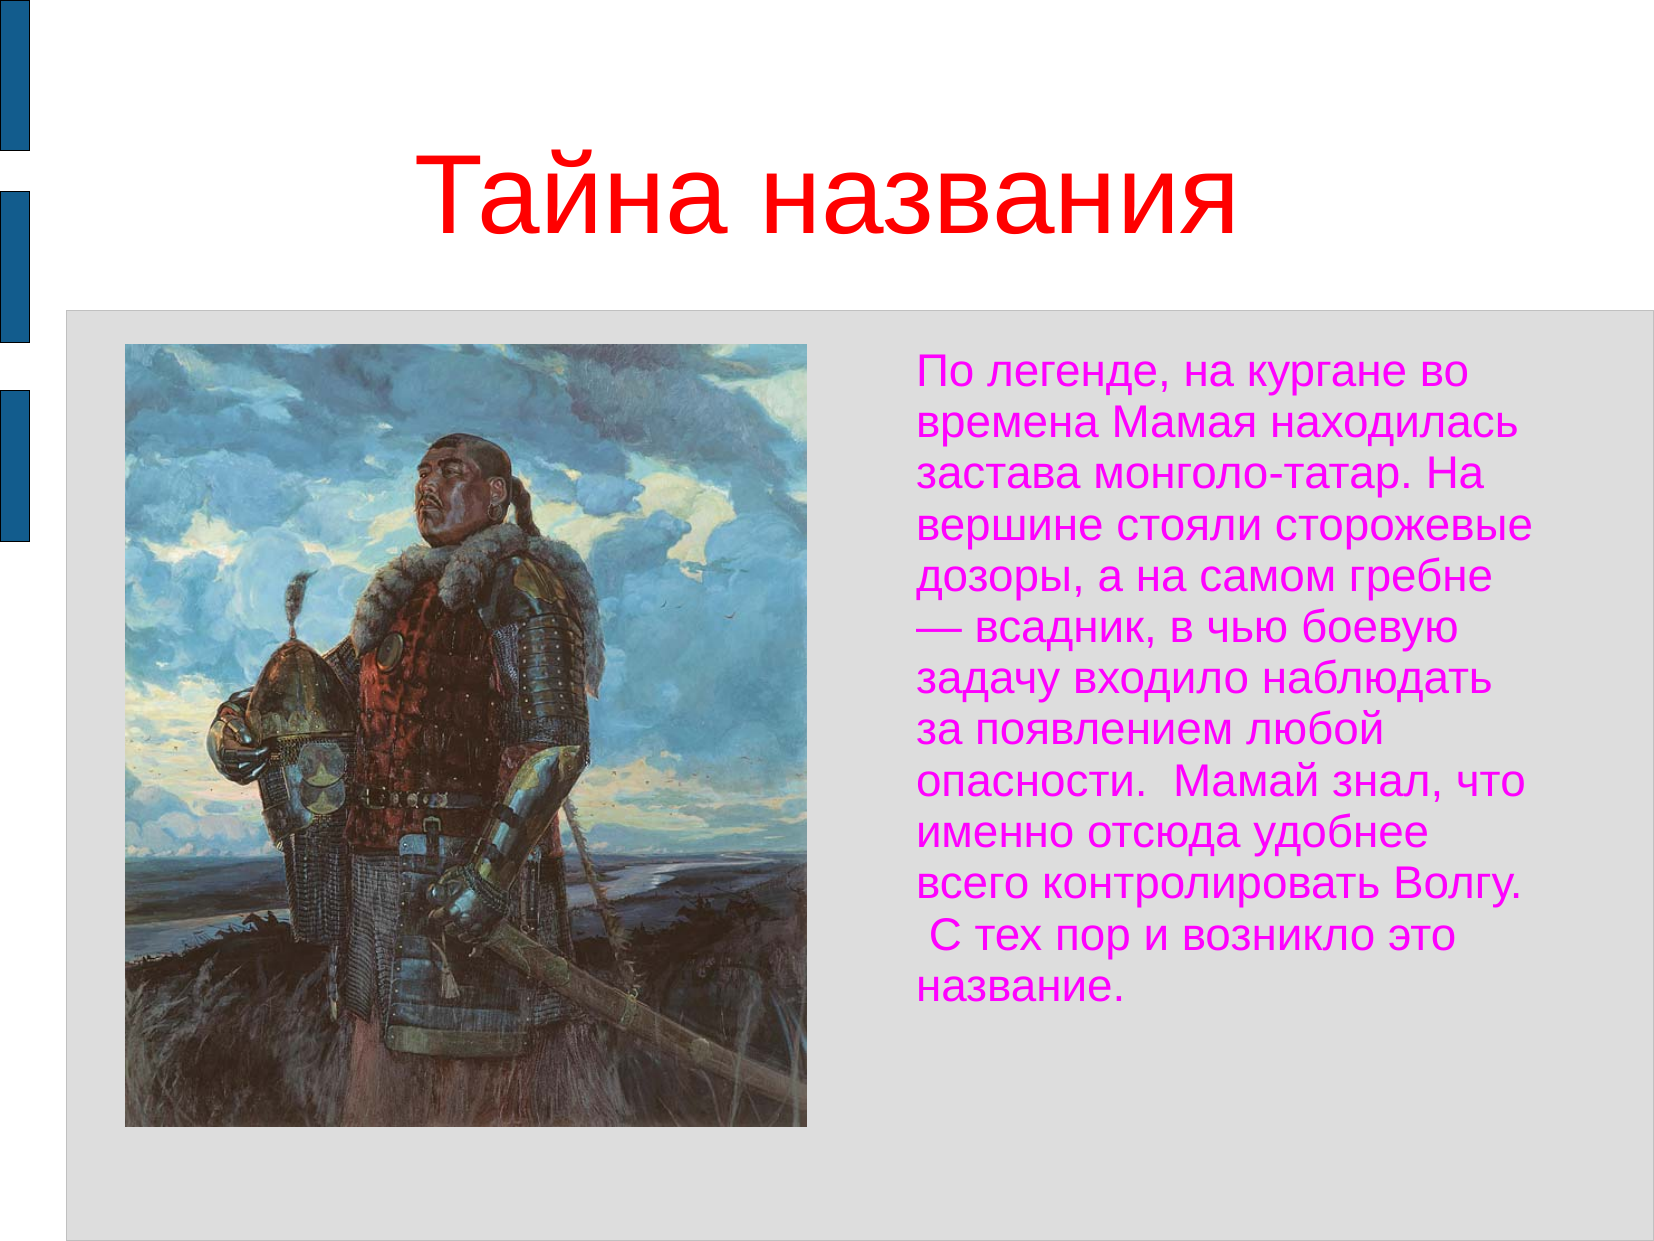

# Тайна названия
По легенде, на кургане во времена Мамая находилась застава монголо-татар. На вершине стояли сторожевые дозоры, а на самом гребне — всадник, в чью боевую задачу входило наблюдать за появлением любой опасности. Мамай знал, что именно отсюда удобнее всего контролировать Волгу. С тех пор и возникло это название.